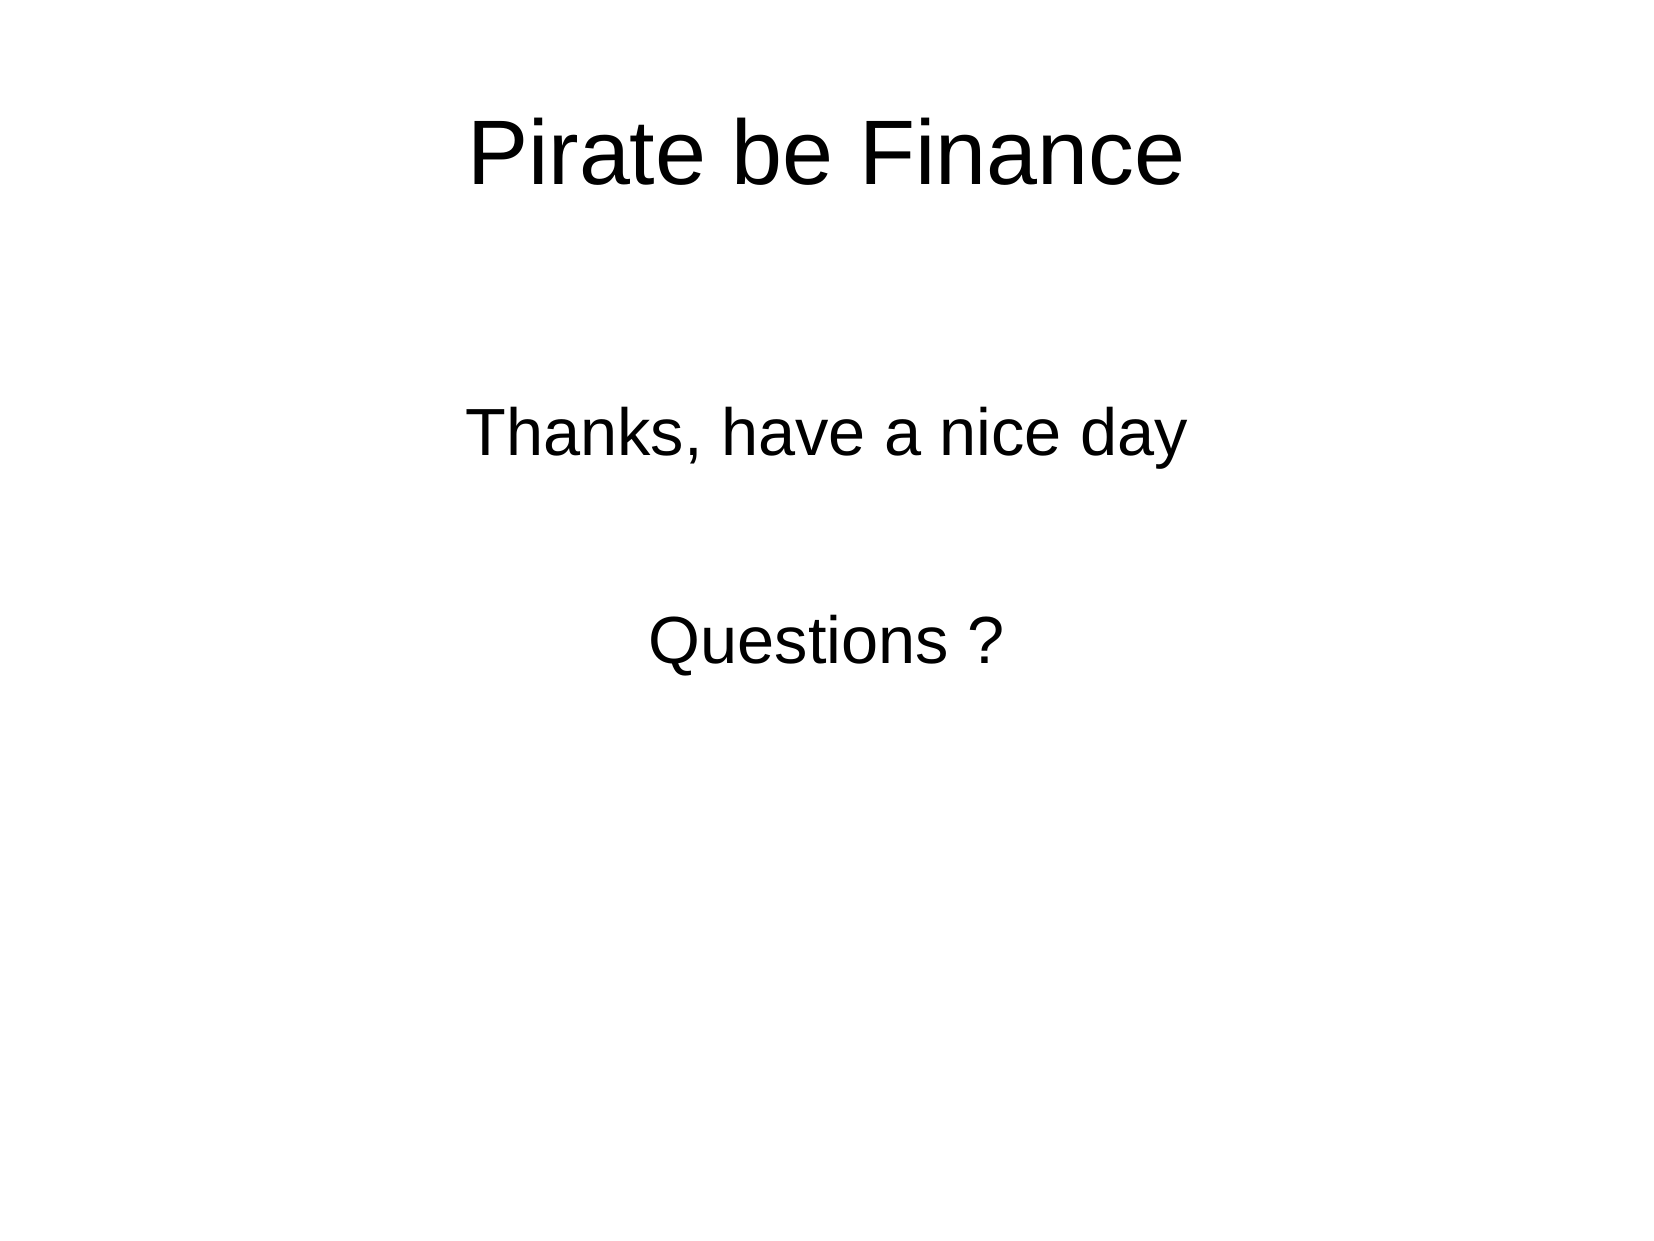

# Pirate be Finance
Thanks, have a nice day
Questions ?